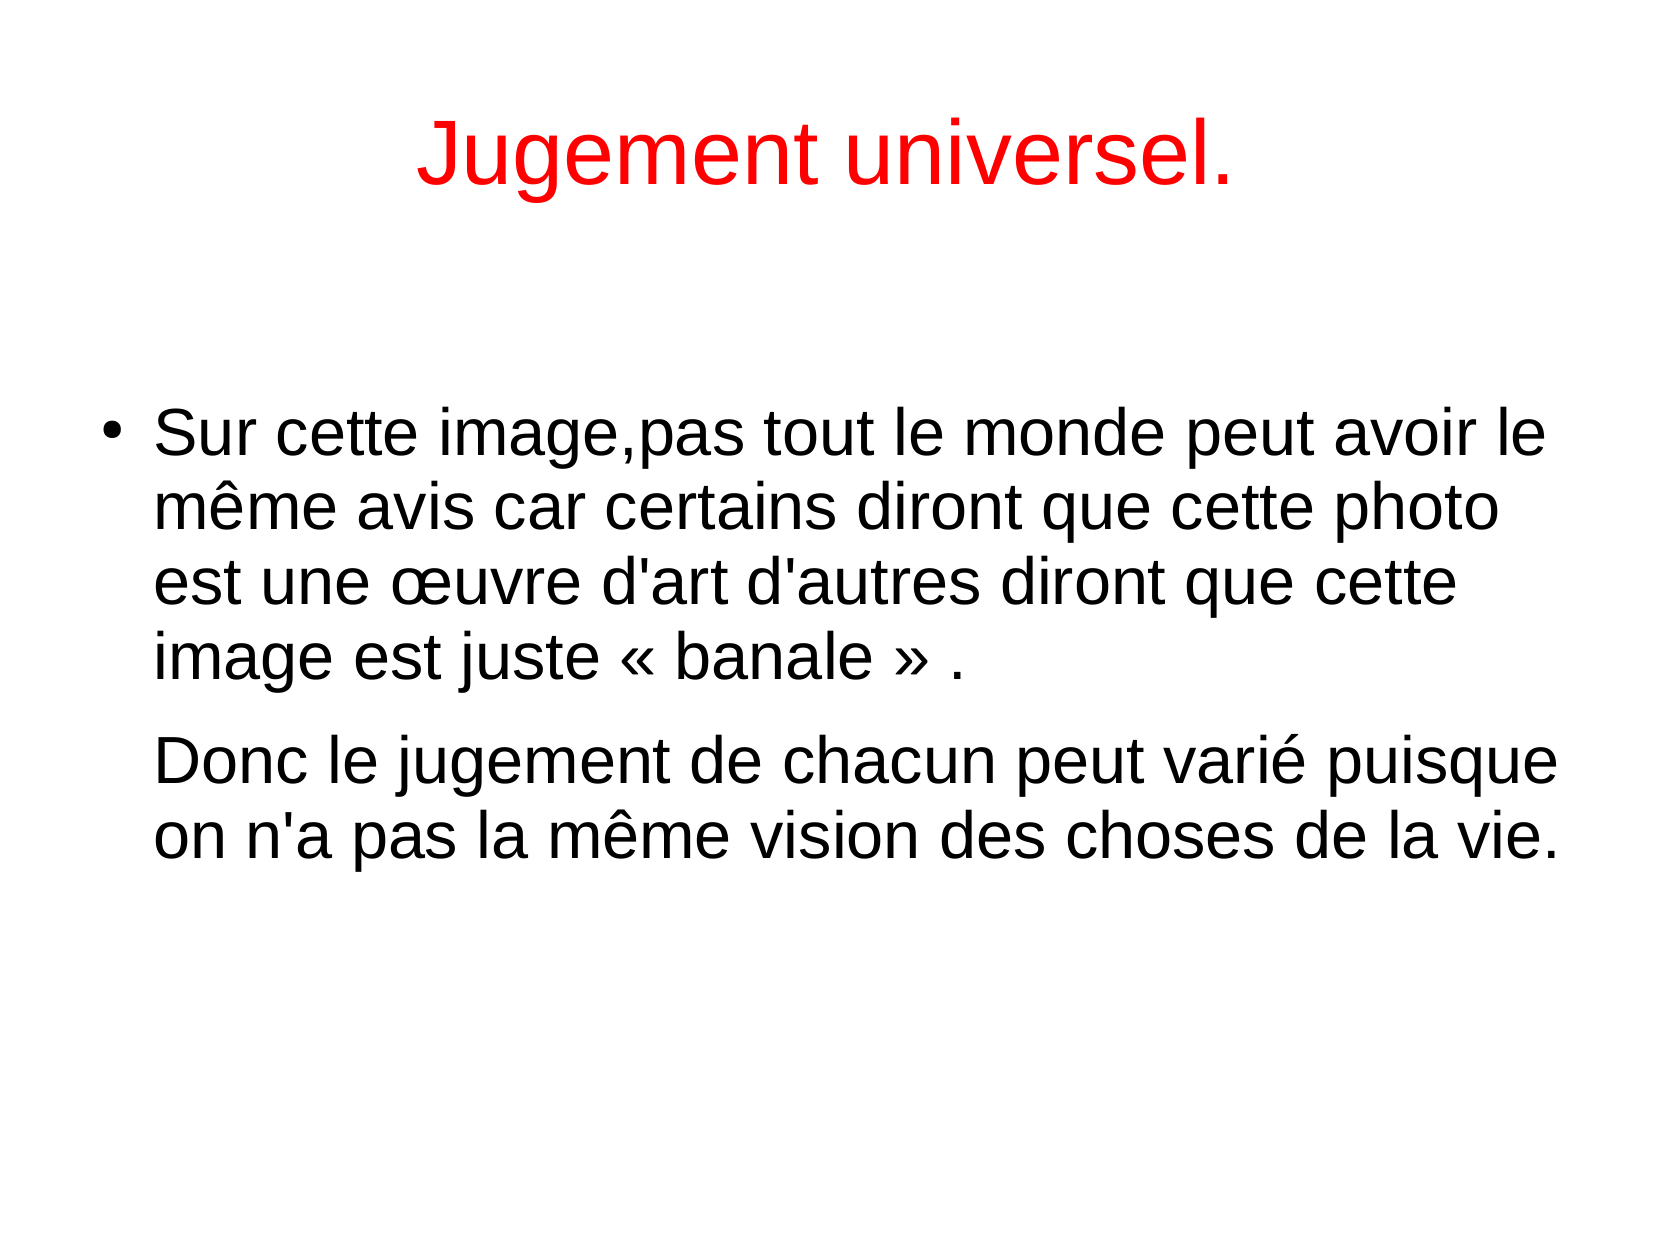

# Jugement universel.
Sur cette image,pas tout le monde peut avoir le même avis car certains diront que cette photo est une œuvre d'art d'autres diront que cette image est juste « banale » .
Donc le jugement de chacun peut varié puisque on n'a pas la même vision des choses de la vie.